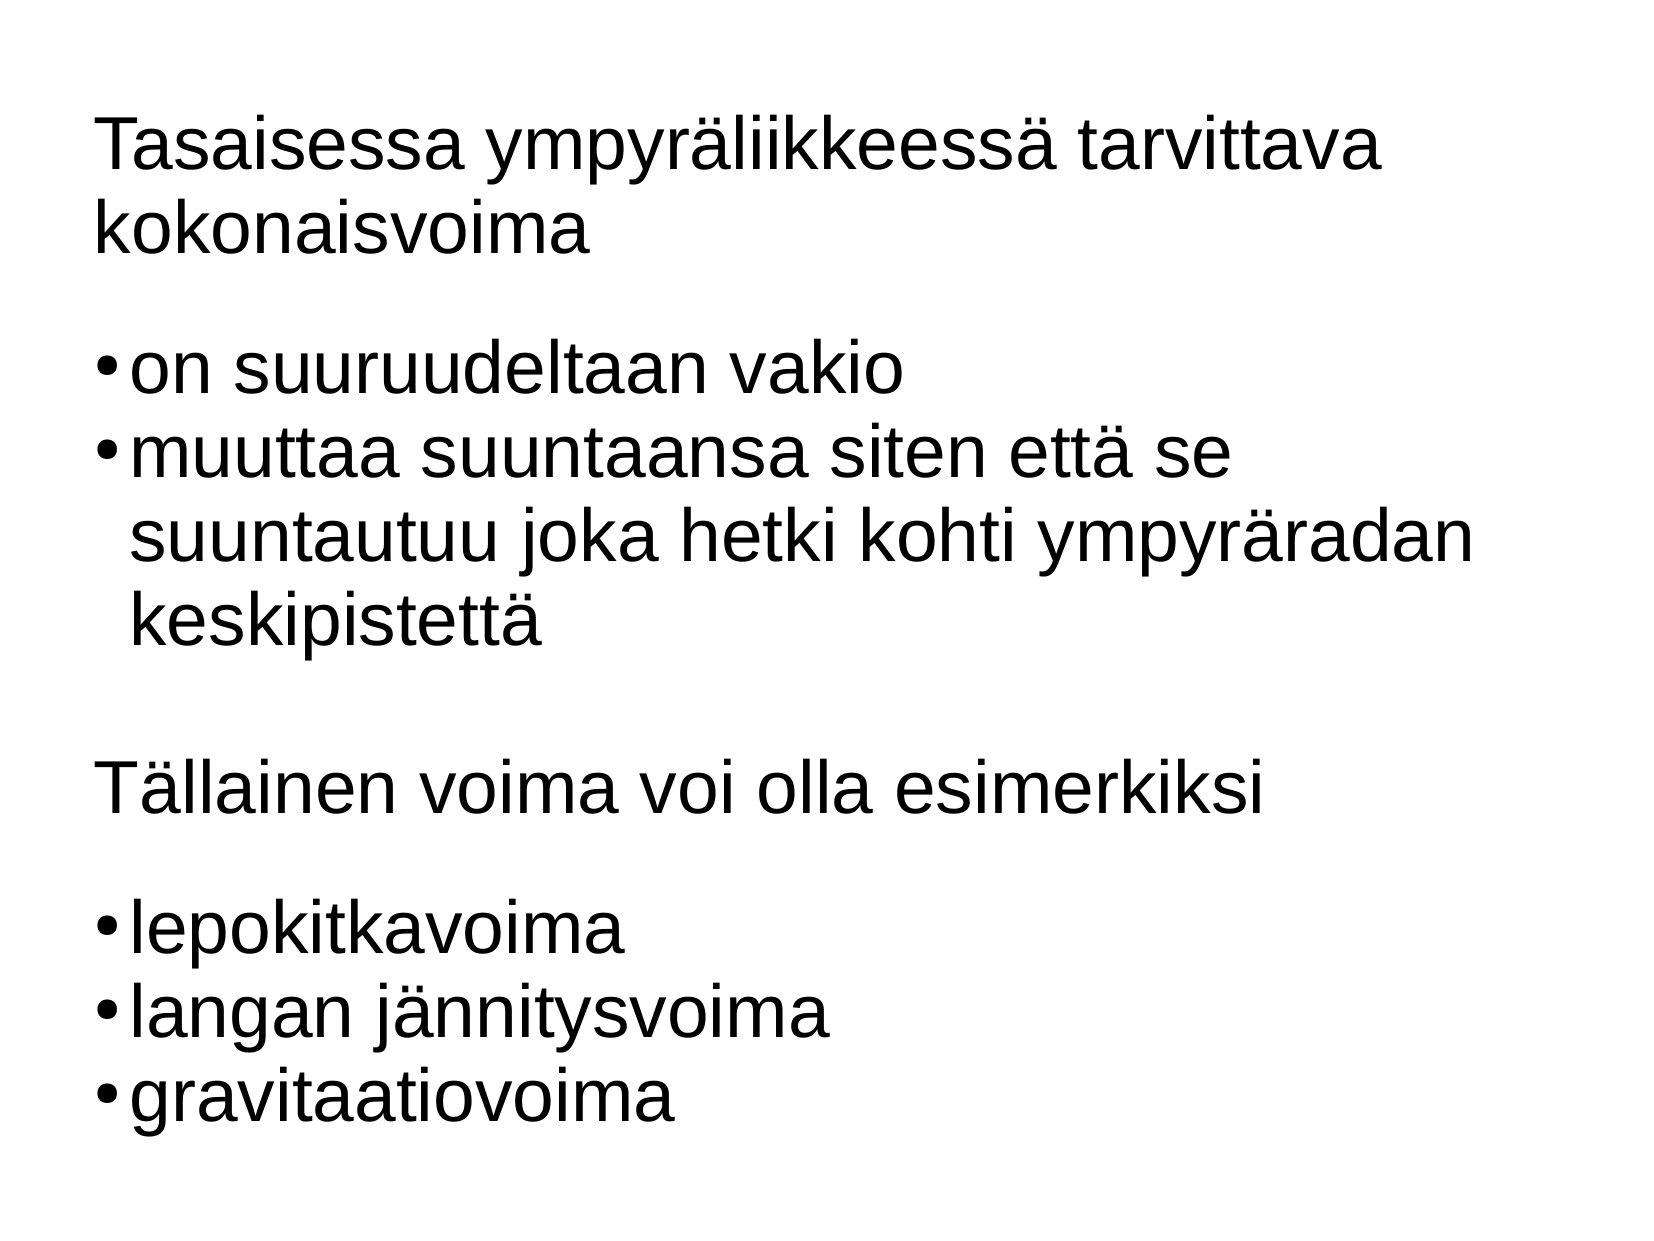

Tasaisessa ympyräliikkeessä tarvittava kokonaisvoima
on suuruudeltaan vakio
muuttaa suuntaansa siten että se suuntautuu joka hetki kohti ympyräradan keskipistettä
Tällainen voima voi olla esimerkiksi
lepokitkavoima
langan jännitysvoima
gravitaatiovoima